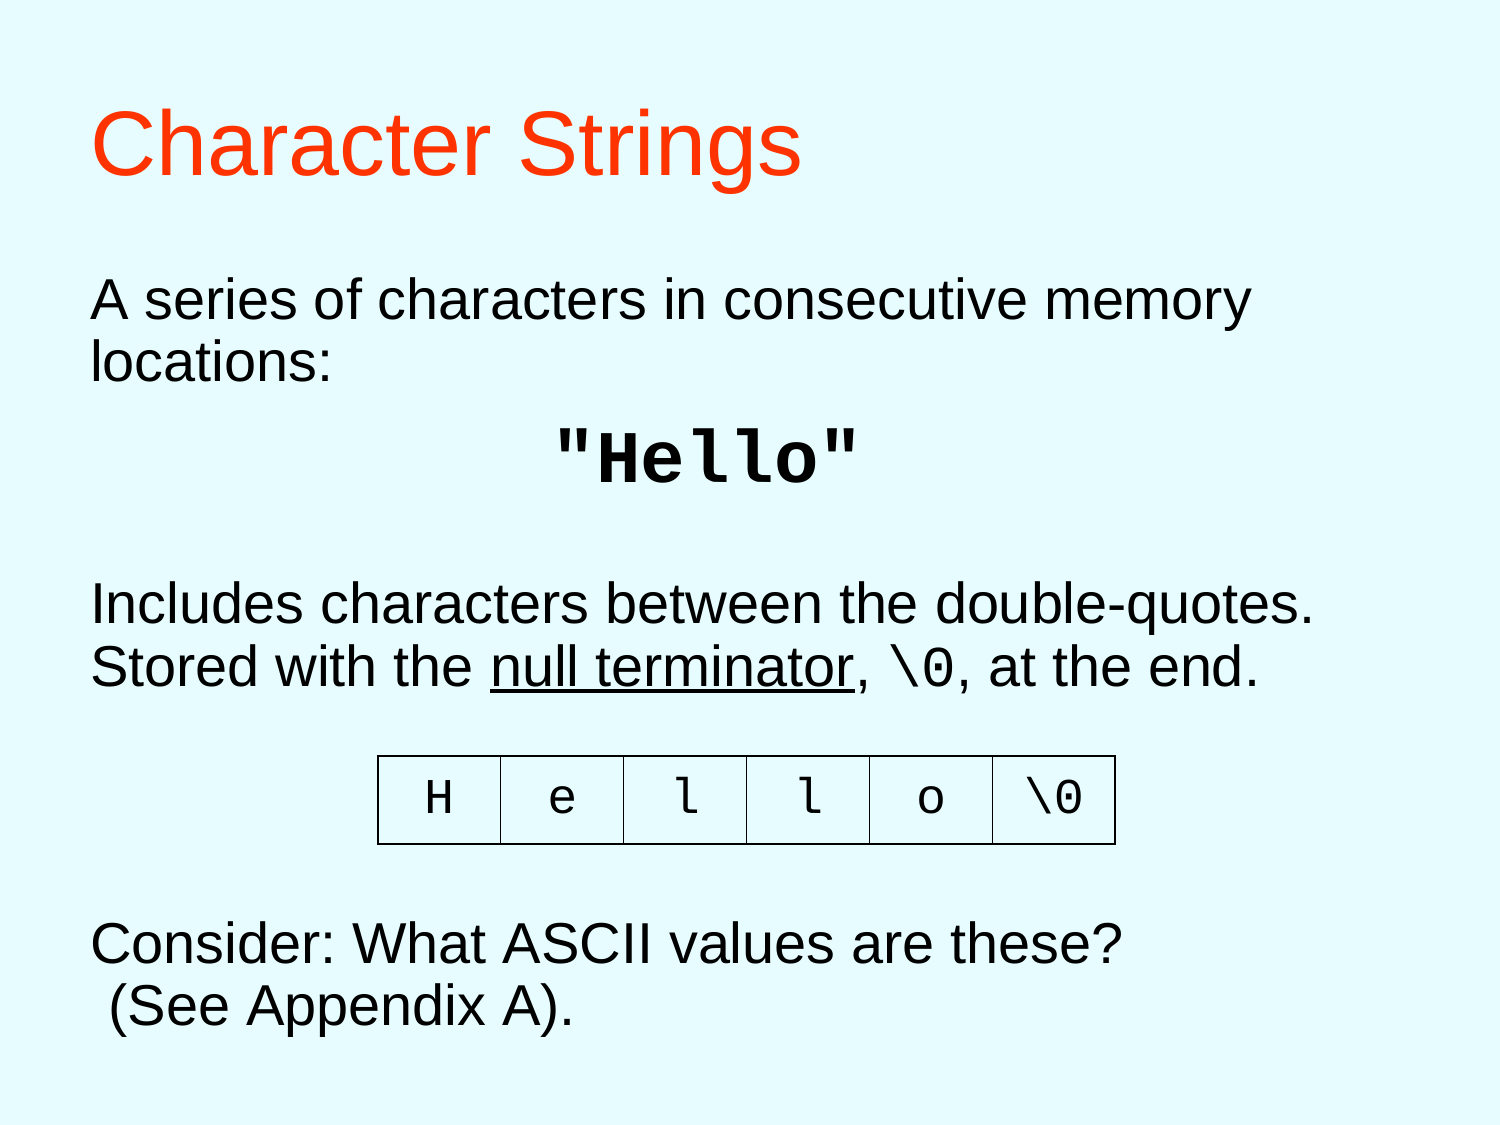

# Character Strings
A series of characters in consecutive memory locations:
 "Hello"
Includes characters between the double-quotes.
Stored with the null terminator, \0, at the end.
Consider: What ASCII values are these?
	(See Appendix A).
| H | e | l | l | o | \0 |
| --- | --- | --- | --- | --- | --- |